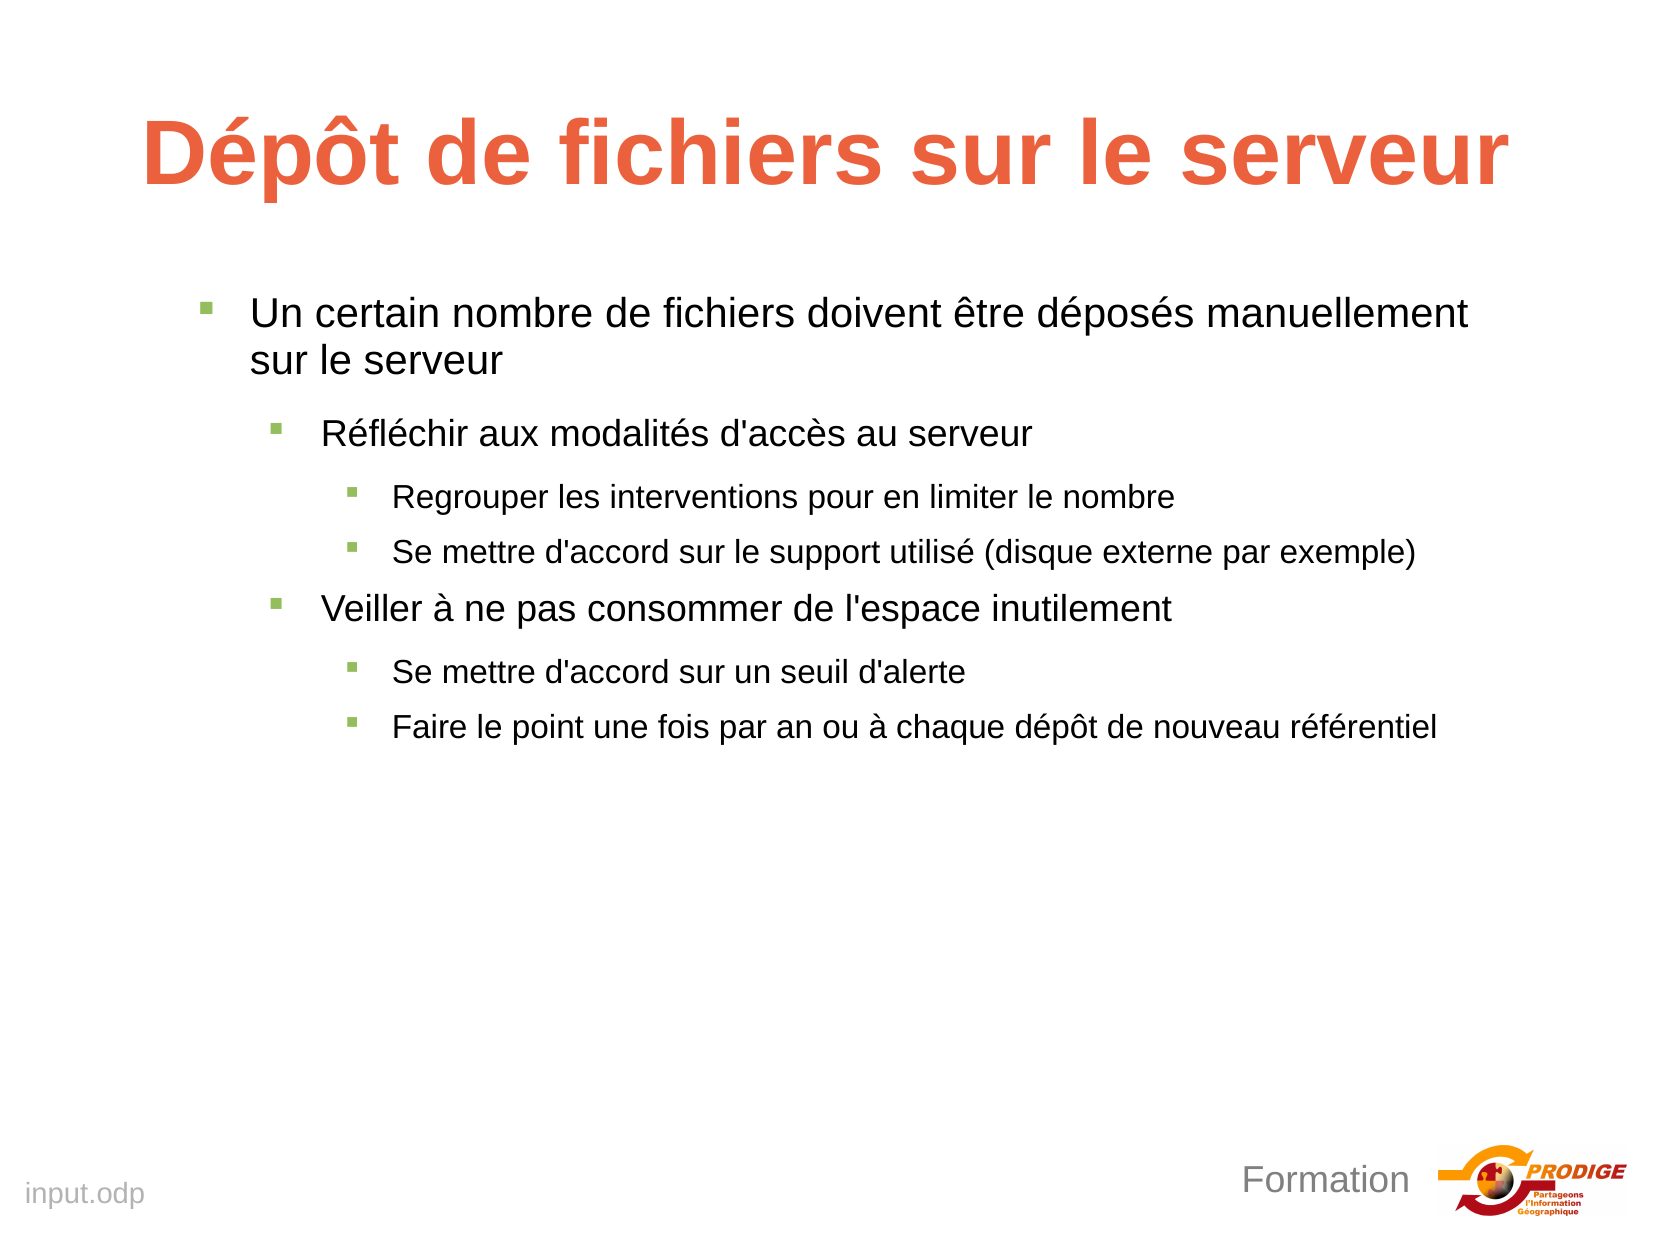

# Dépôt de fichiers sur le serveur
Un certain nombre de fichiers doivent être déposés manuellement sur le serveur
Réfléchir aux modalités d'accès au serveur
Regrouper les interventions pour en limiter le nombre
Se mettre d'accord sur le support utilisé (disque externe par exemple)
Veiller à ne pas consommer de l'espace inutilement
Se mettre d'accord sur un seuil d'alerte
Faire le point une fois par an ou à chaque dépôt de nouveau référentiel